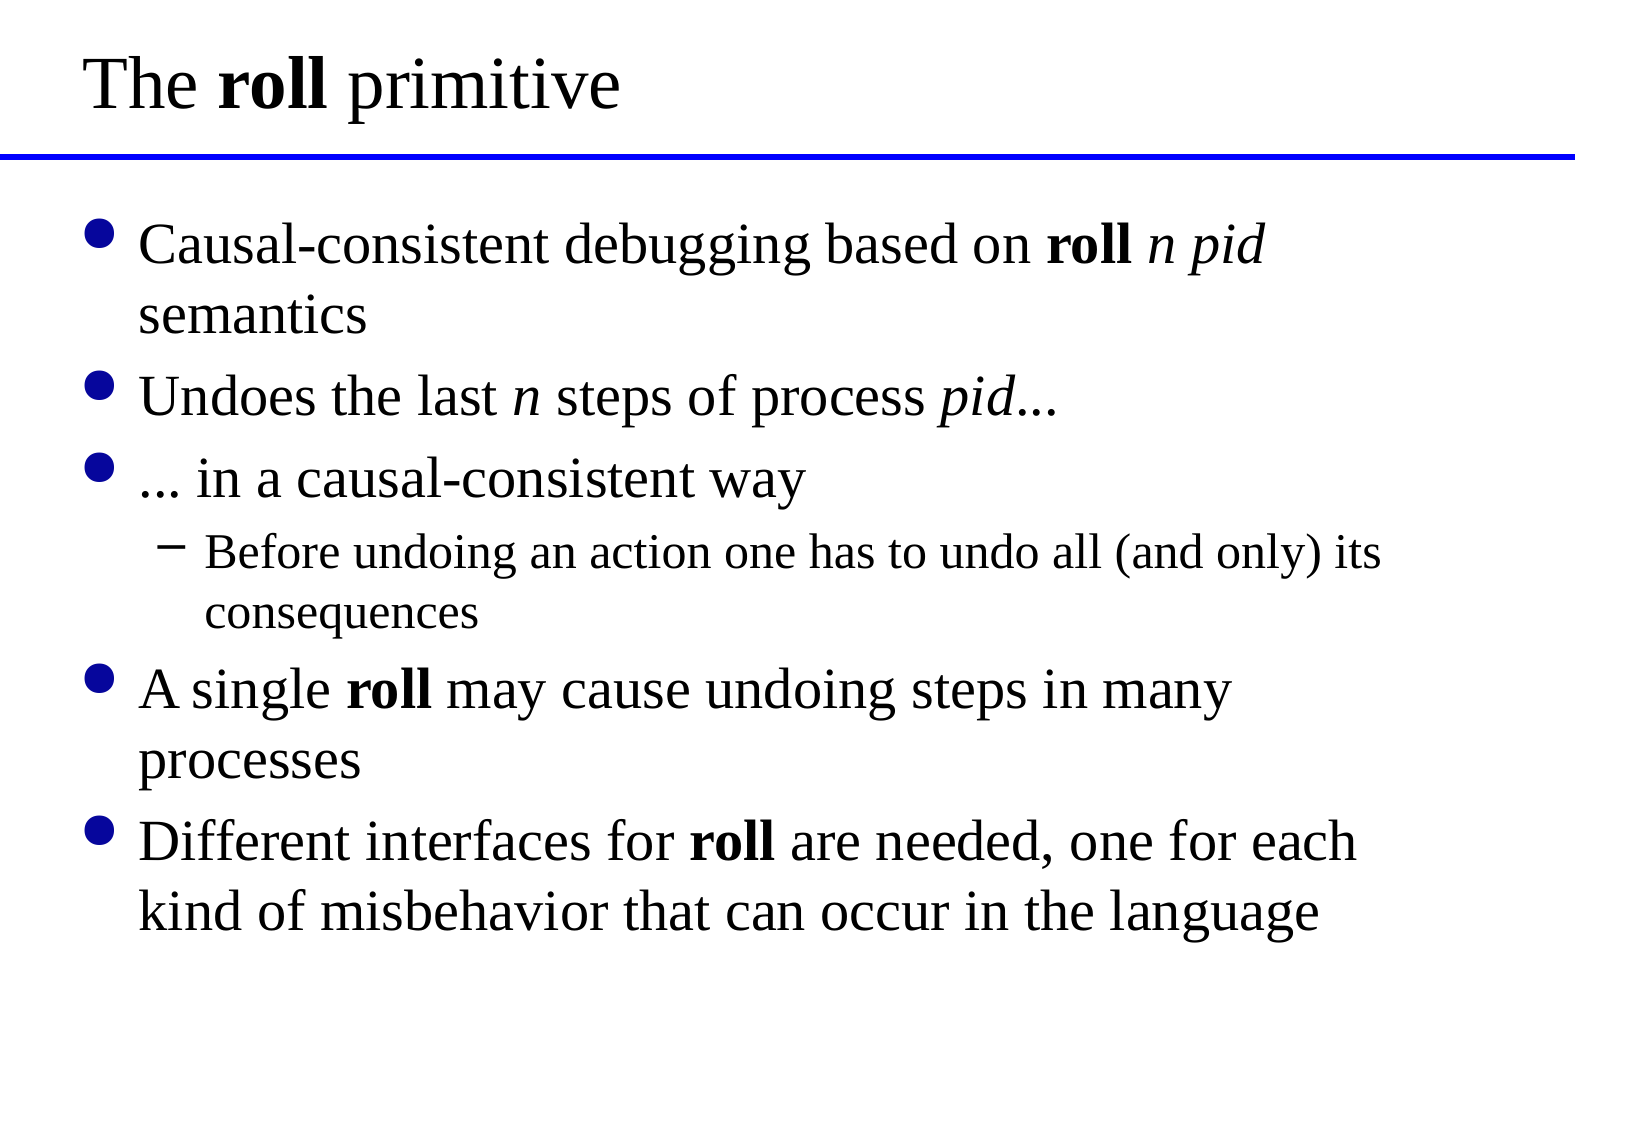

# The roll primitive
Causal-consistent debugging based on roll n pid semantics
Undoes the last n steps of process pid...
... in a causal-consistent way
Before undoing an action one has to undo all (and only) its consequences
A single roll may cause undoing steps in many processes
Different interfaces for roll are needed, one for each kind of misbehavior that can occur in the language